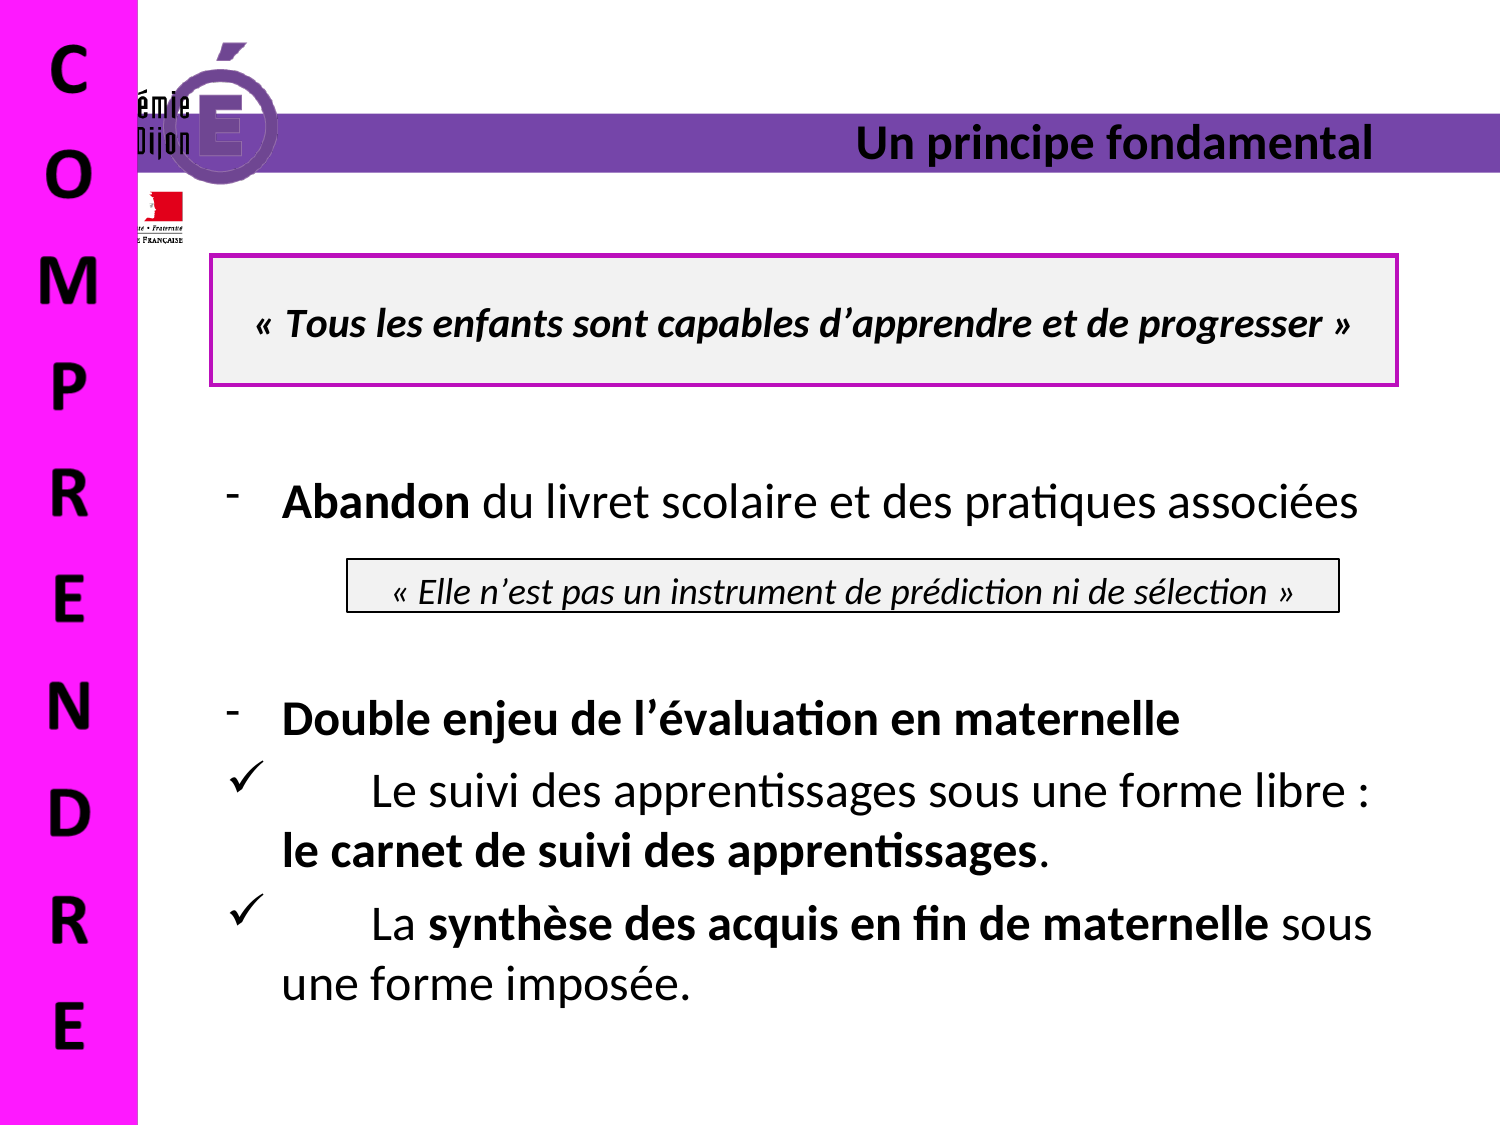

Un principe fondamental
Abandon du livret scolaire et des pratiques associées
Double enjeu de l’évaluation en maternelle
 Le suivi des apprentissages sous une forme libre : le carnet de suivi des apprentissages.
 La synthèse des acquis en fin de maternelle sous une forme imposée.
« Tous les enfants sont capables d’apprendre et de progresser »
« Elle n’est pas un instrument de prédiction ni de sélection »